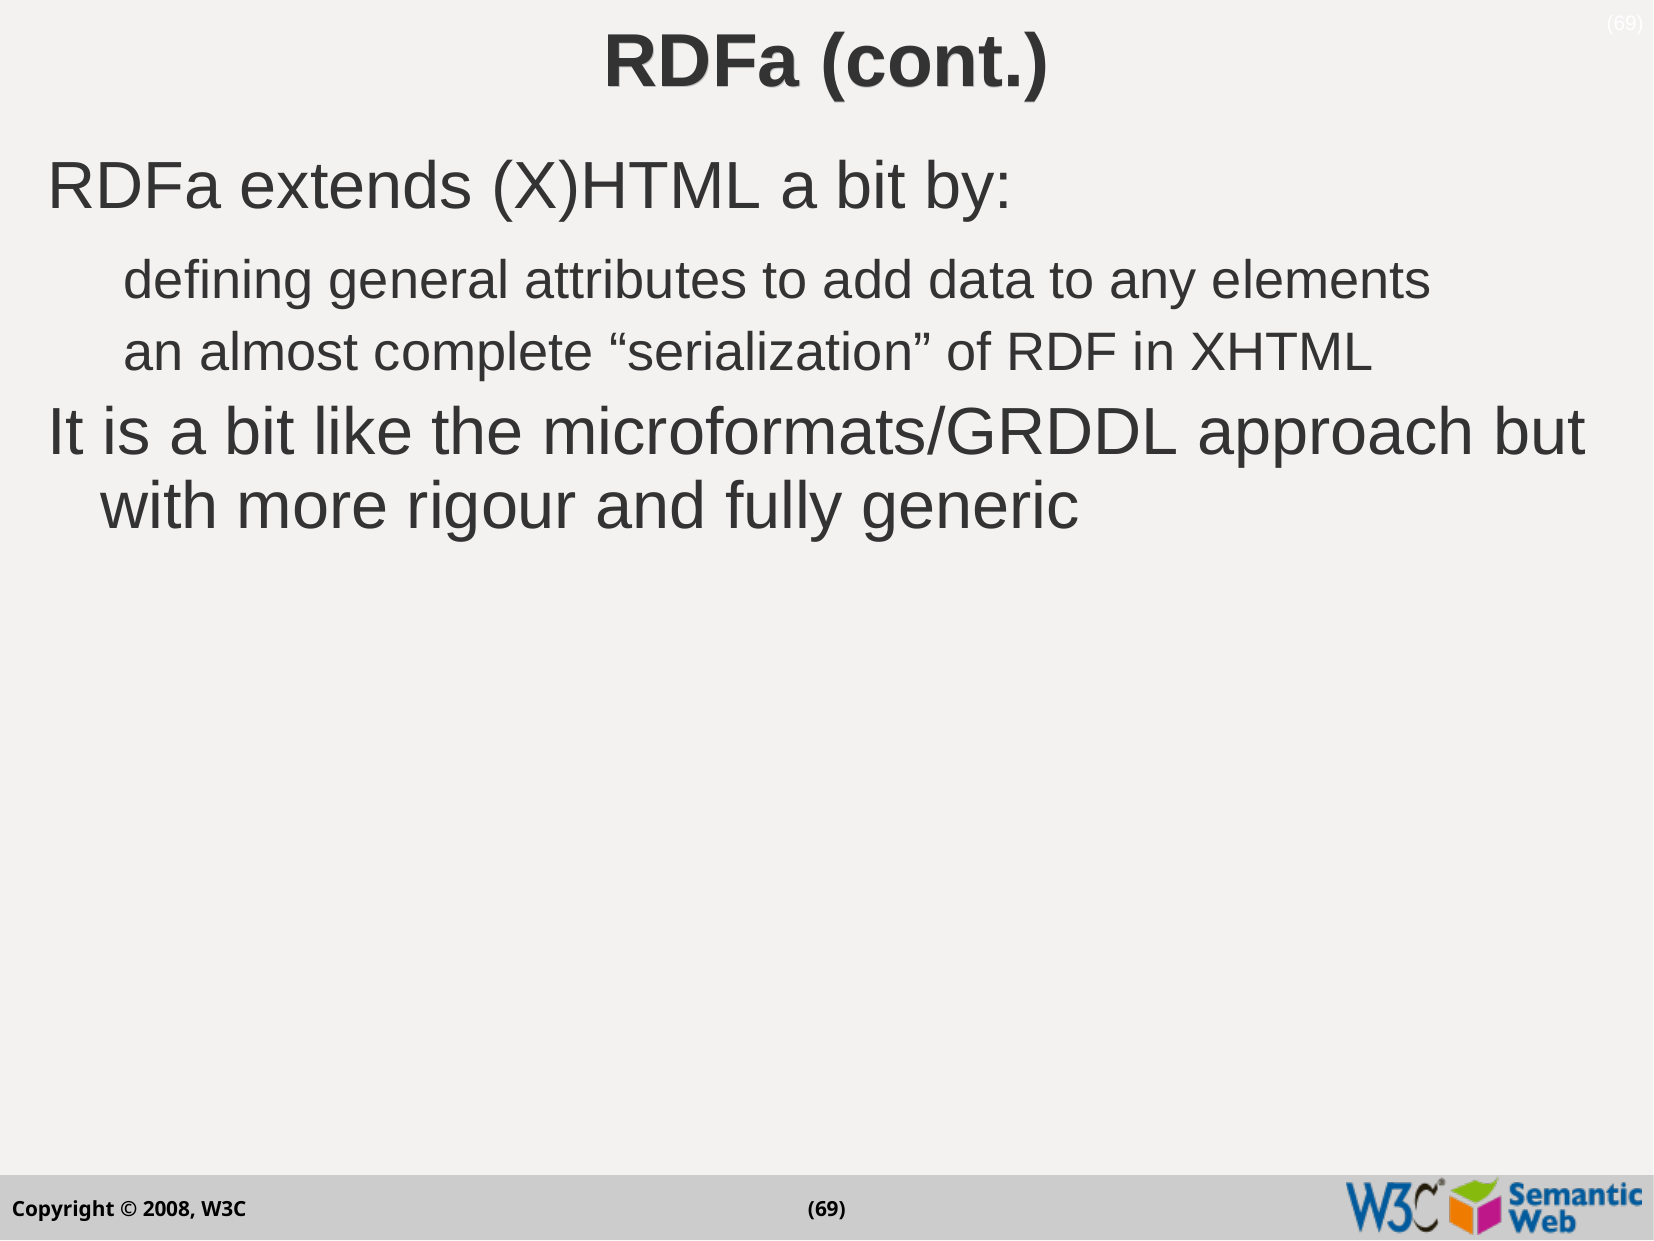

# RDFa (cont.)
RDFa extends (X)HTML a bit by:
defining general attributes to add data to any elements
an almost complete “serialization” of RDF in XHTML
It is a bit like the microformats/GRDDL approach but with more rigour and fully generic